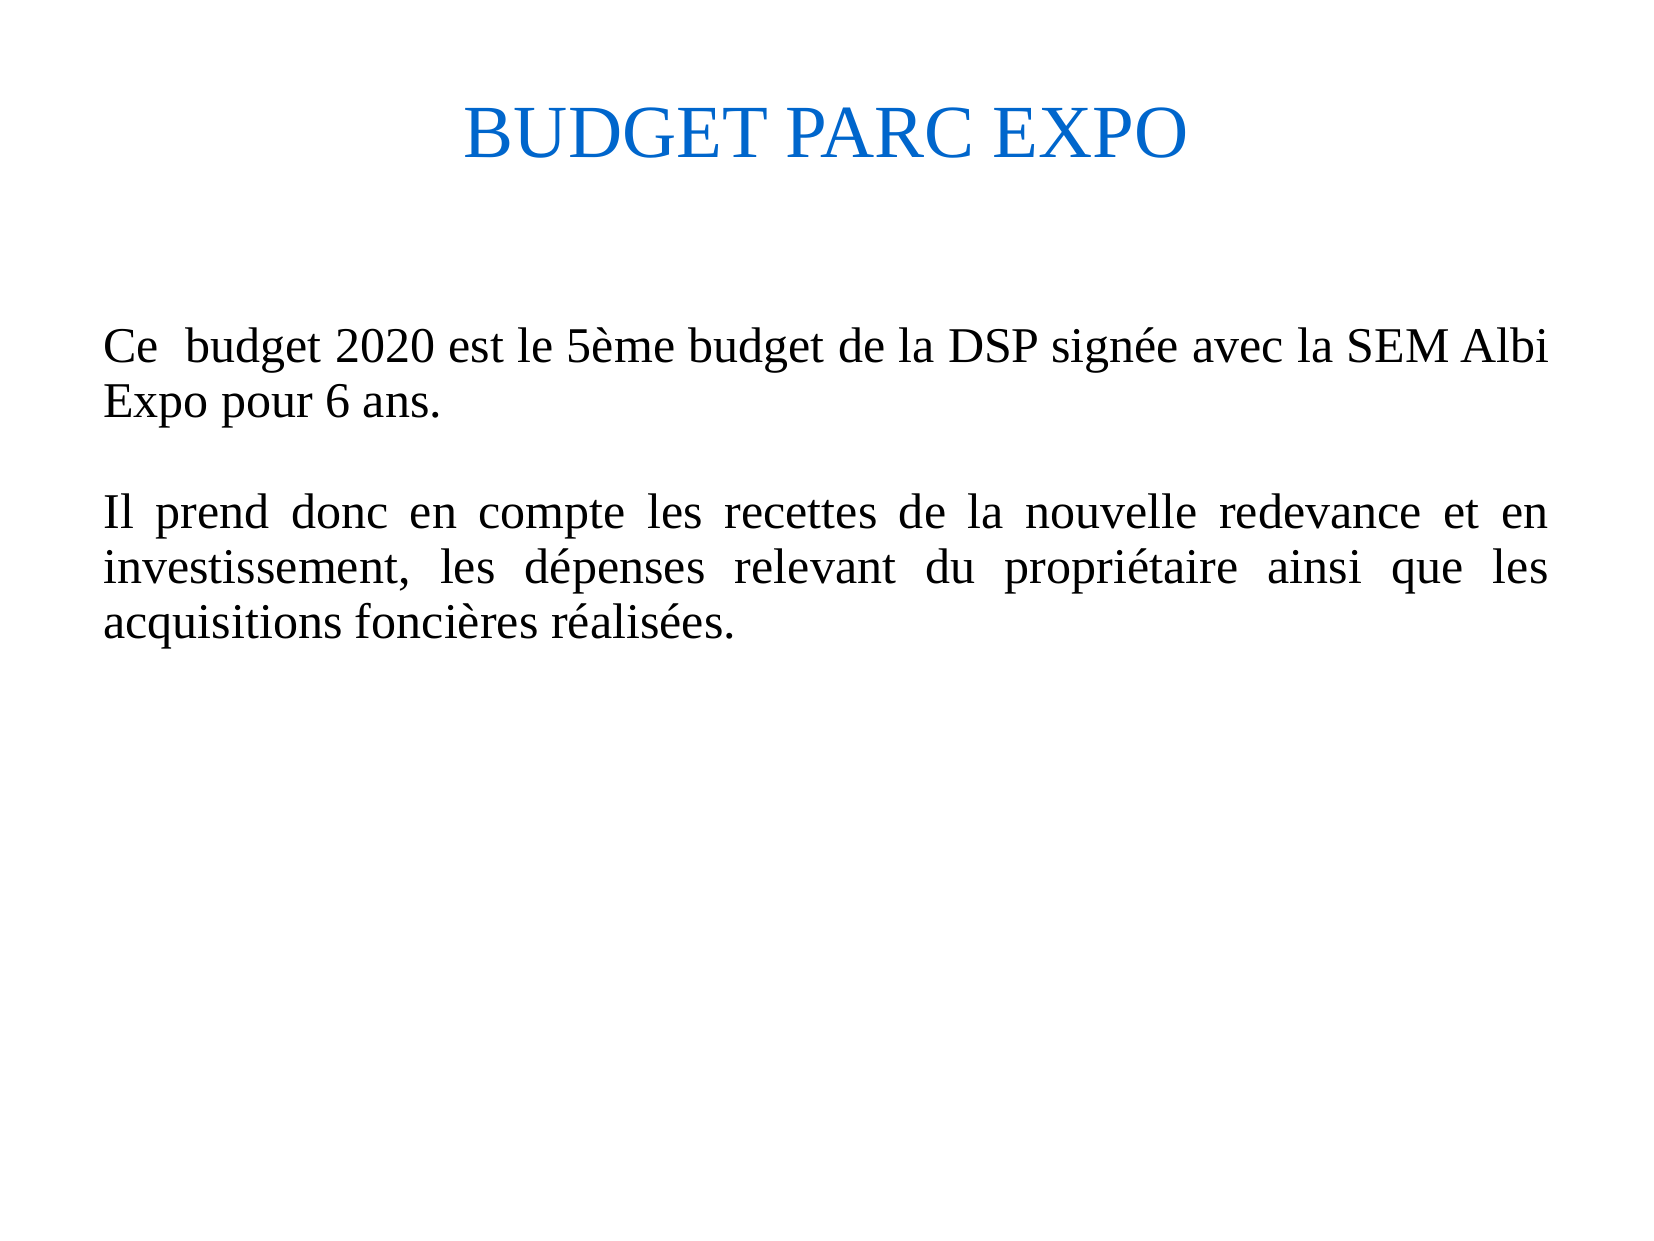

# BUDGET PARC EXPO
Ce budget 2020 est le 5ème budget de la DSP signée avec la SEM Albi Expo pour 6 ans.
Il prend donc en compte les recettes de la nouvelle redevance et en investissement, les dépenses relevant du propriétaire ainsi que les acquisitions foncières réalisées.
20